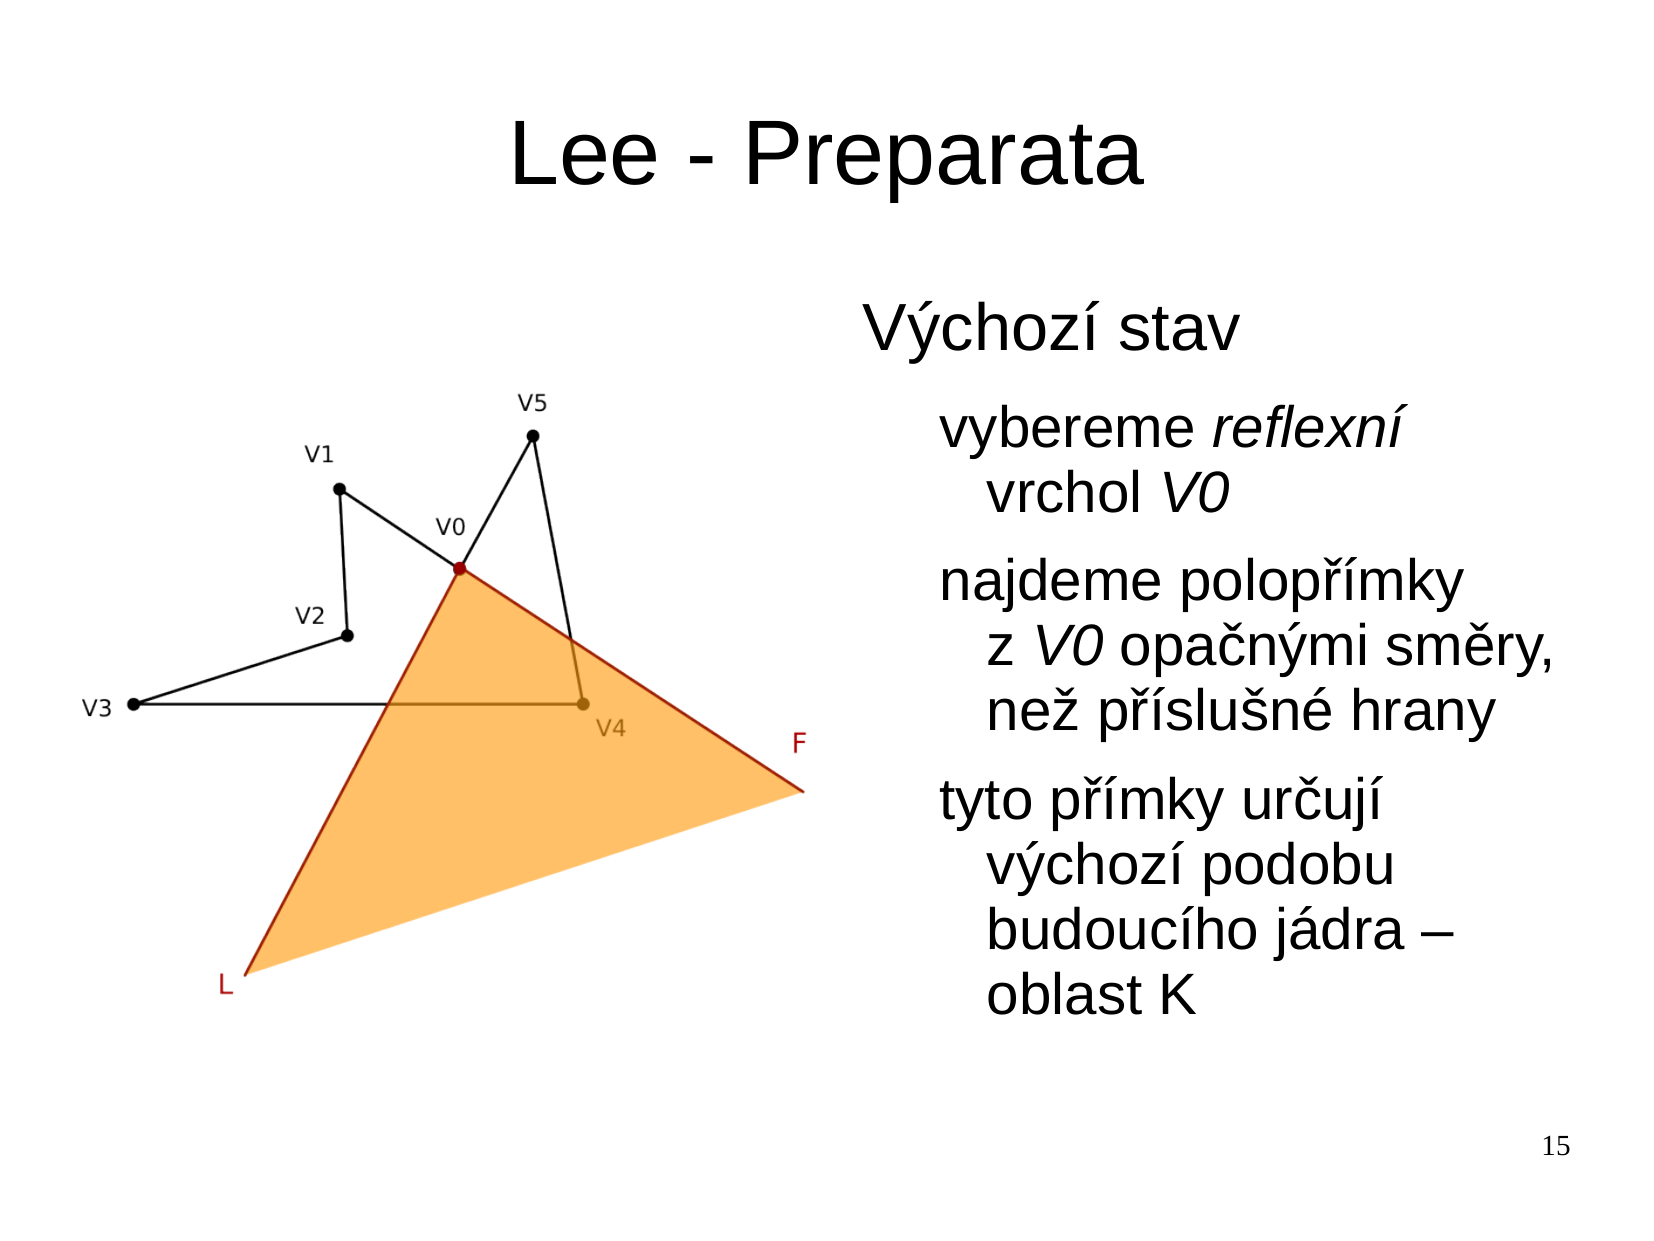

# Lee - Preparata
Výchozí stav
vybereme reflexní vrchol V0
najdeme polopřímky
z V0 opačnými směry, než příslušné hrany
tyto přímky určují výchozí podobu budoucího jádra – oblast K
15